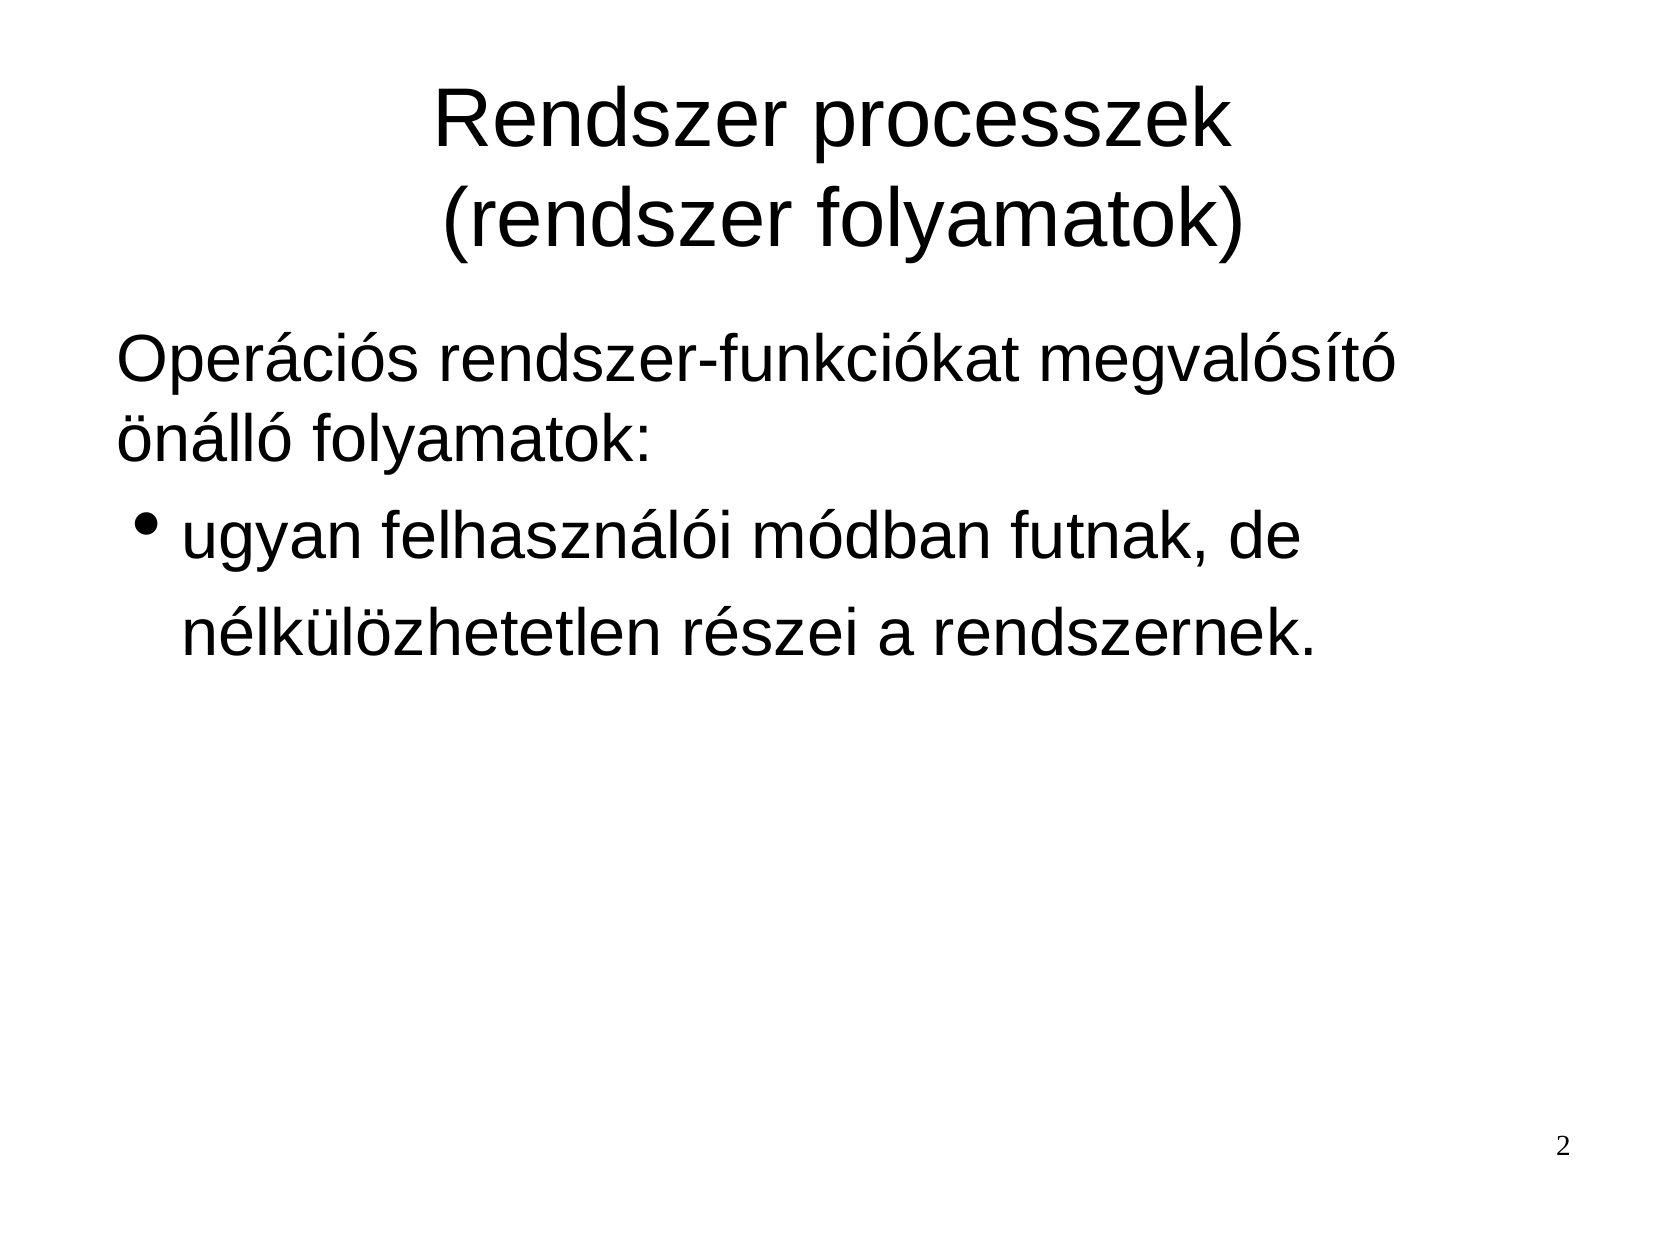

# Rendszer processzek (rendszer folyamatok)
Operációs rendszer-funkciókat megvalósító önálló folyamatok:
ugyan felhasználói módban futnak, de
nélkülözhetetlen részei a rendszernek.
2